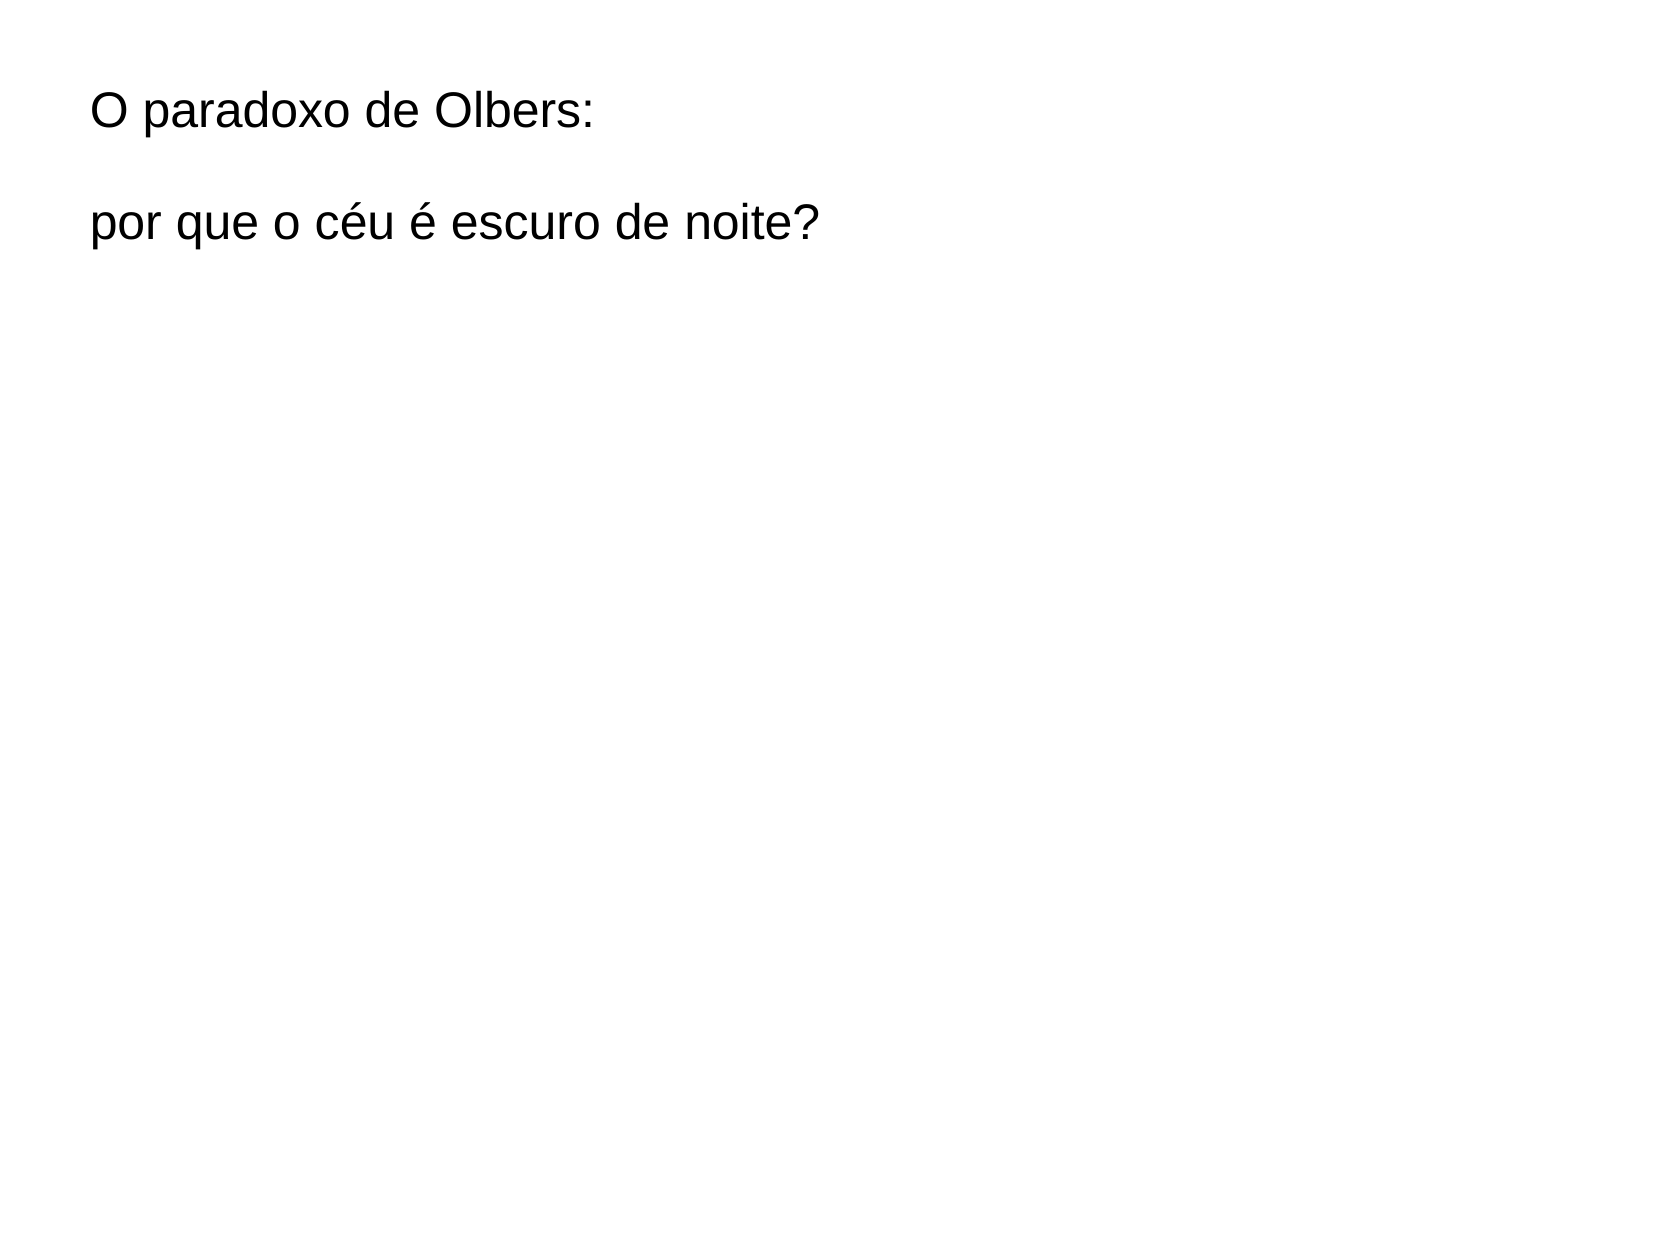

O paradoxo de Olbers:
por que o céu é escuro de noite?